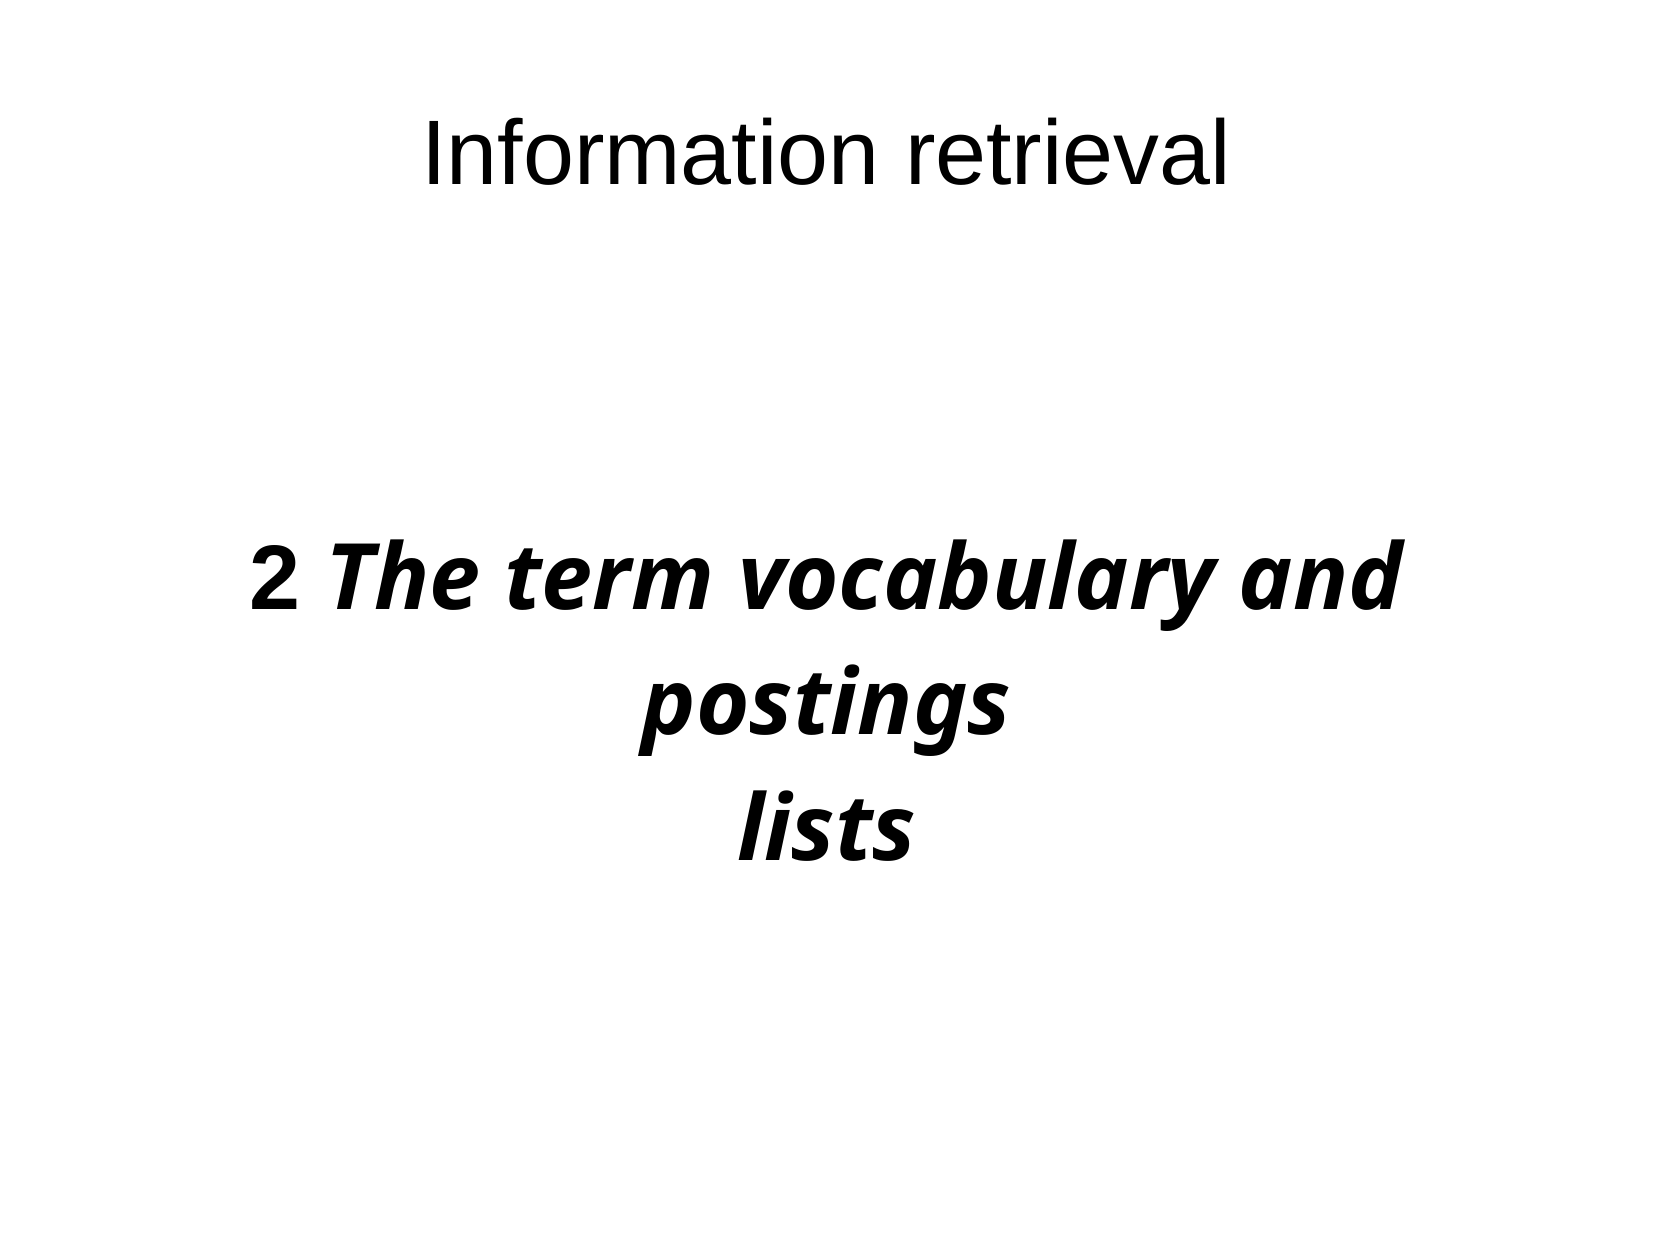

# Information retrieval
2 The term vocabulary and postings
lists